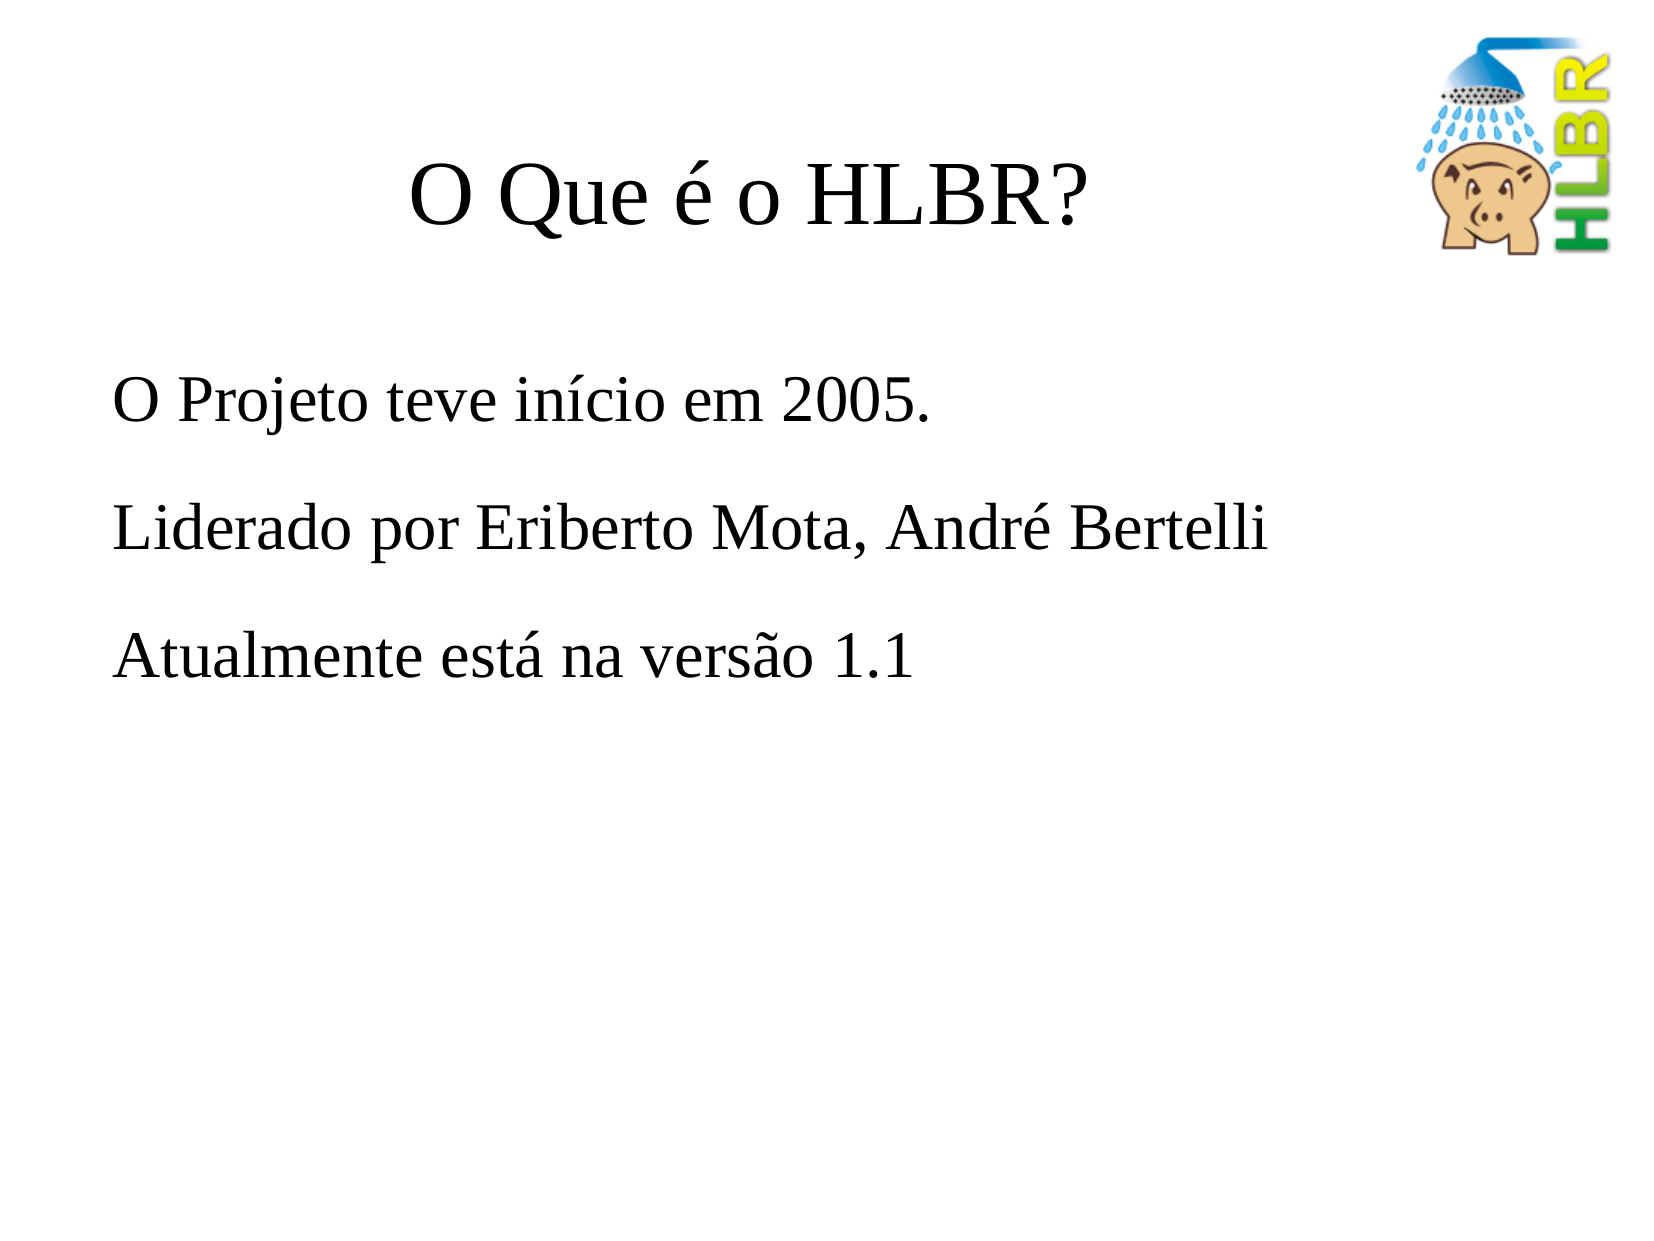

# O Que é o HLBR?
O Projeto teve início em 2005.
Liderado por Eriberto Mota, André Bertelli
Atualmente está na versão 1.1